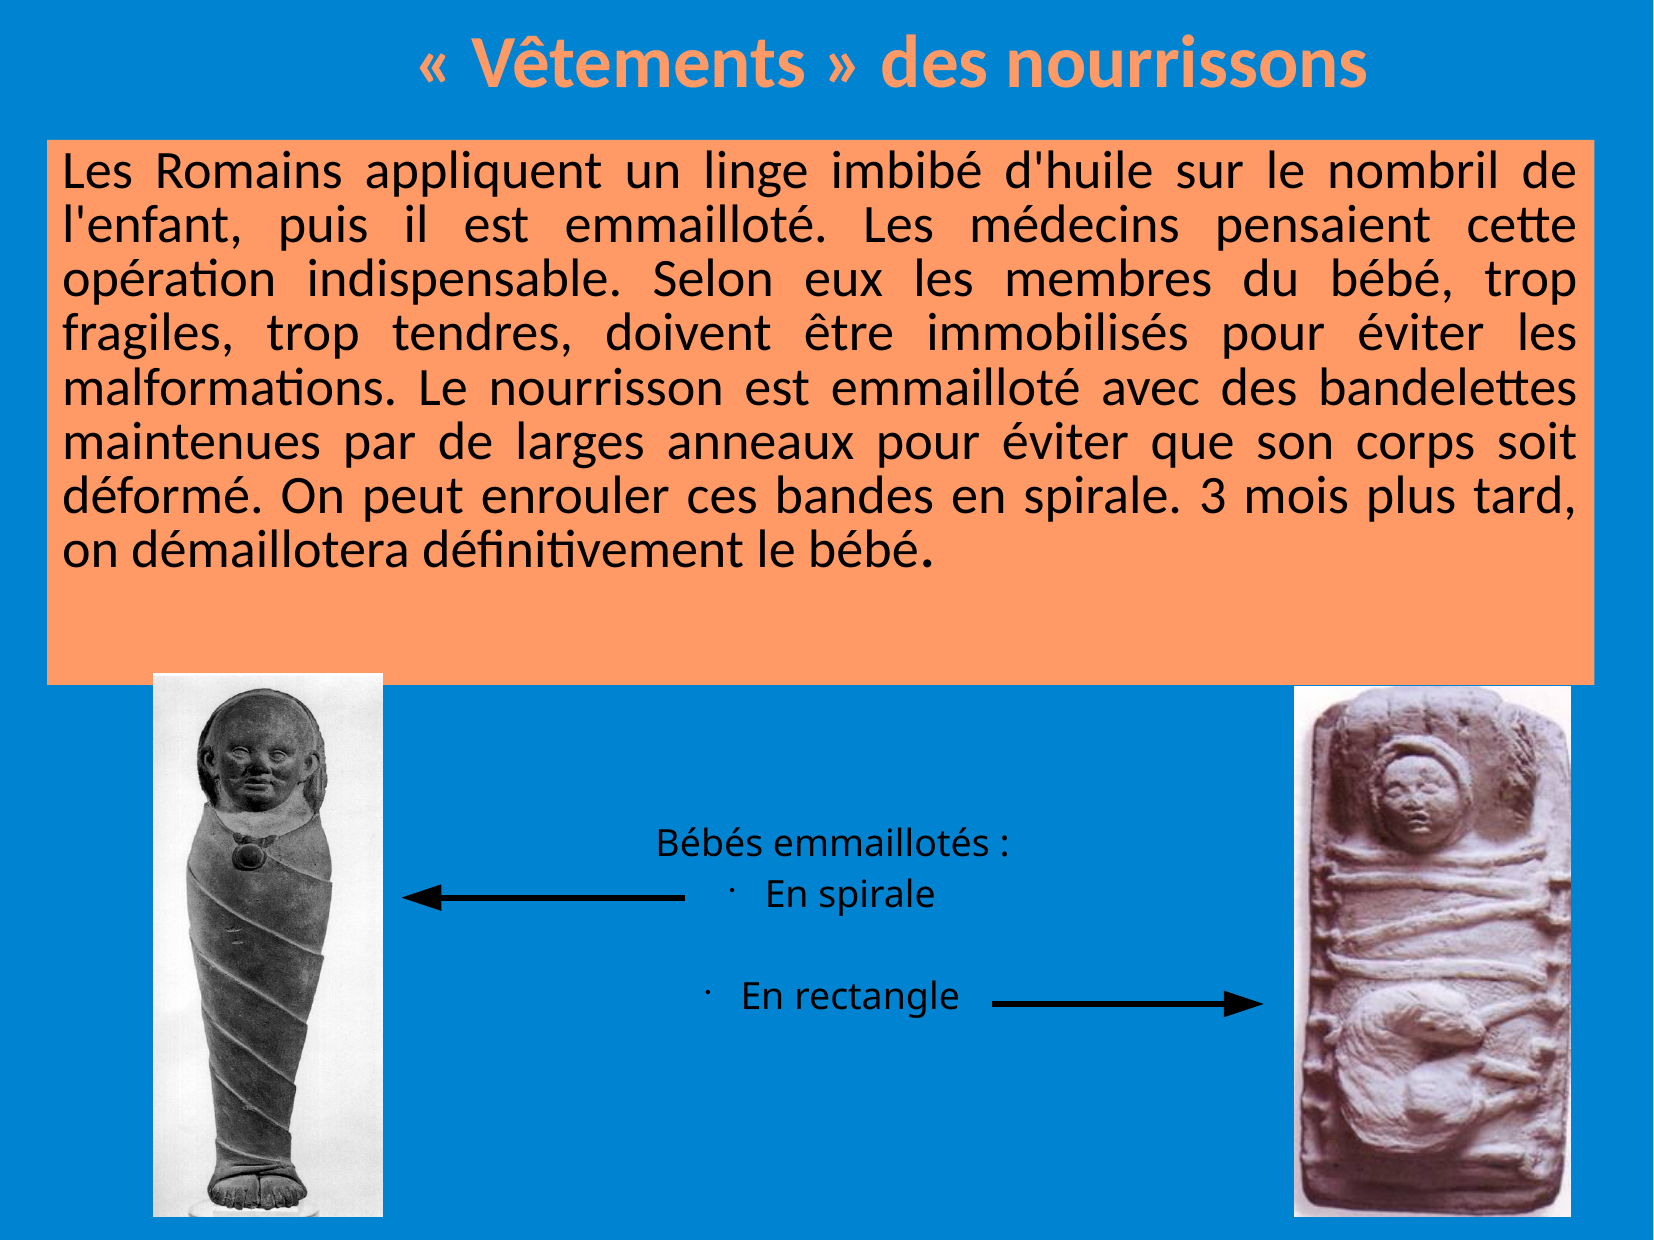

« Vêtements » des nourrissons
Les Romains appliquent un linge imbibé d'huile sur le nombril de l'enfant, puis il est emmailloté. Les médecins pensaient cette opération indispensable. Selon eux les membres du bébé, trop fragiles, trop tendres, doivent être immobilisés pour éviter les malformations. Le nourrisson est emmailloté avec des bandelettes maintenues par de larges anneaux pour éviter que son corps soit déformé. On peut enrouler ces bandes en spirale. 3 mois plus tard, on démaillotera définitivement le bébé.
Bébés emmaillotés :
En spirale
En rectangle